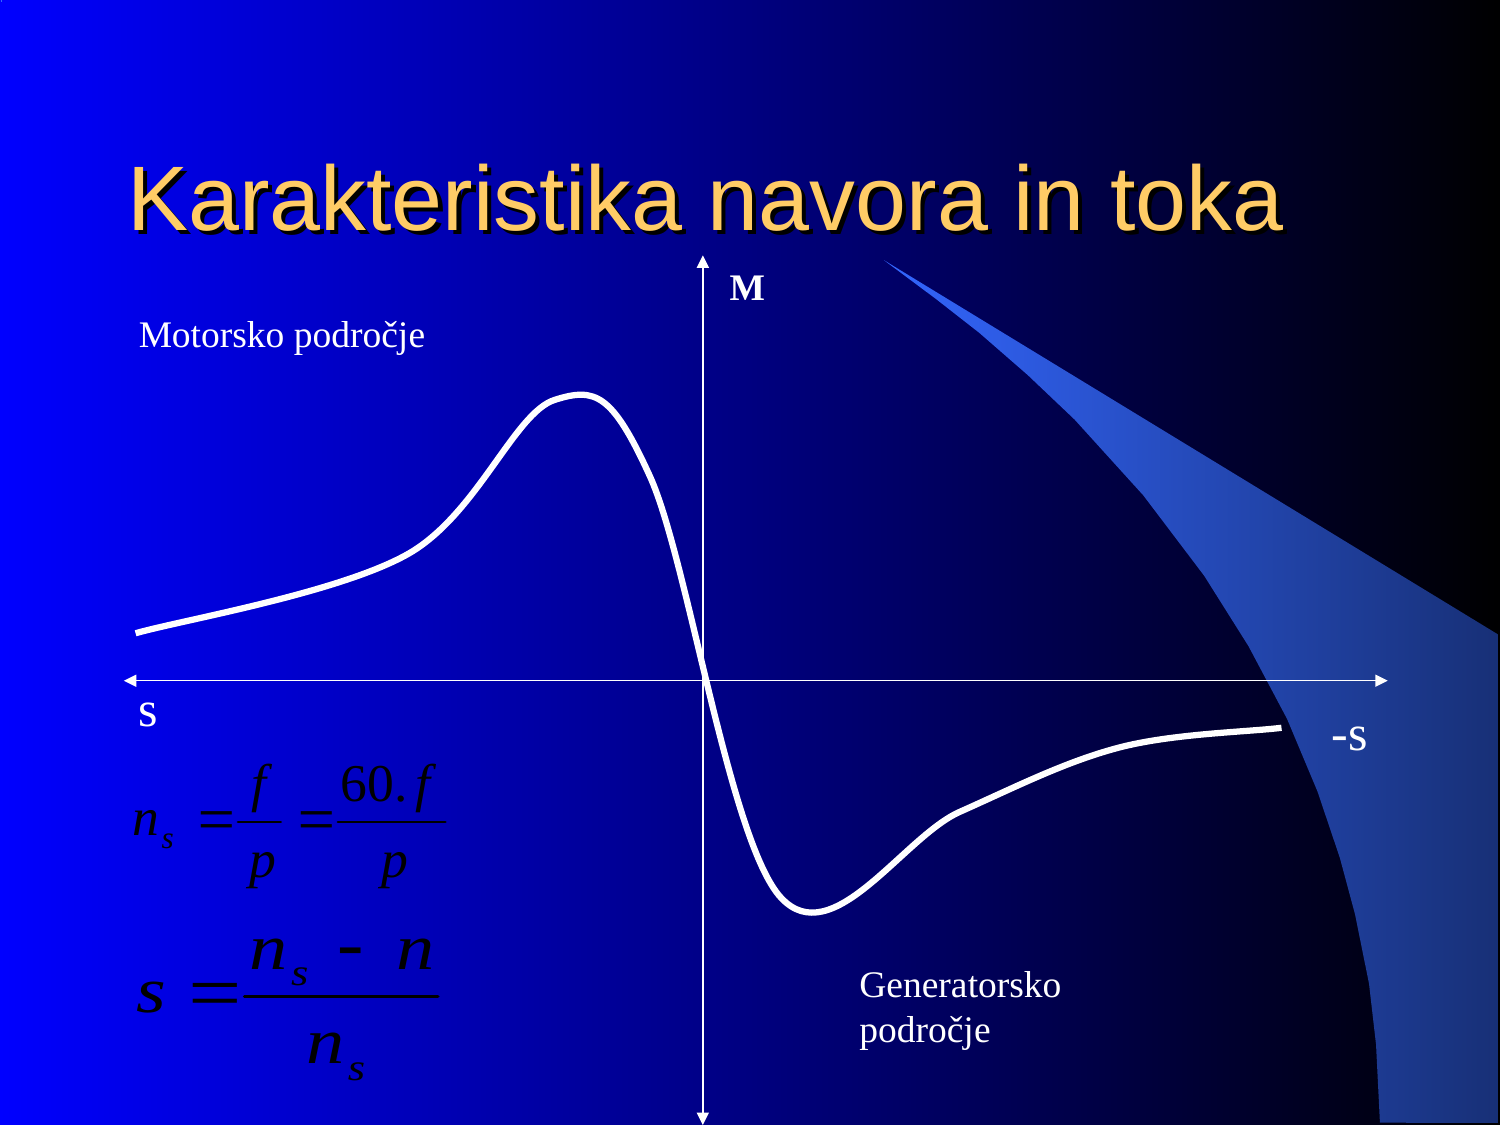

# Karakteristika navora in toka
M
Motorsko področje
s
-s
Generatorsko področje